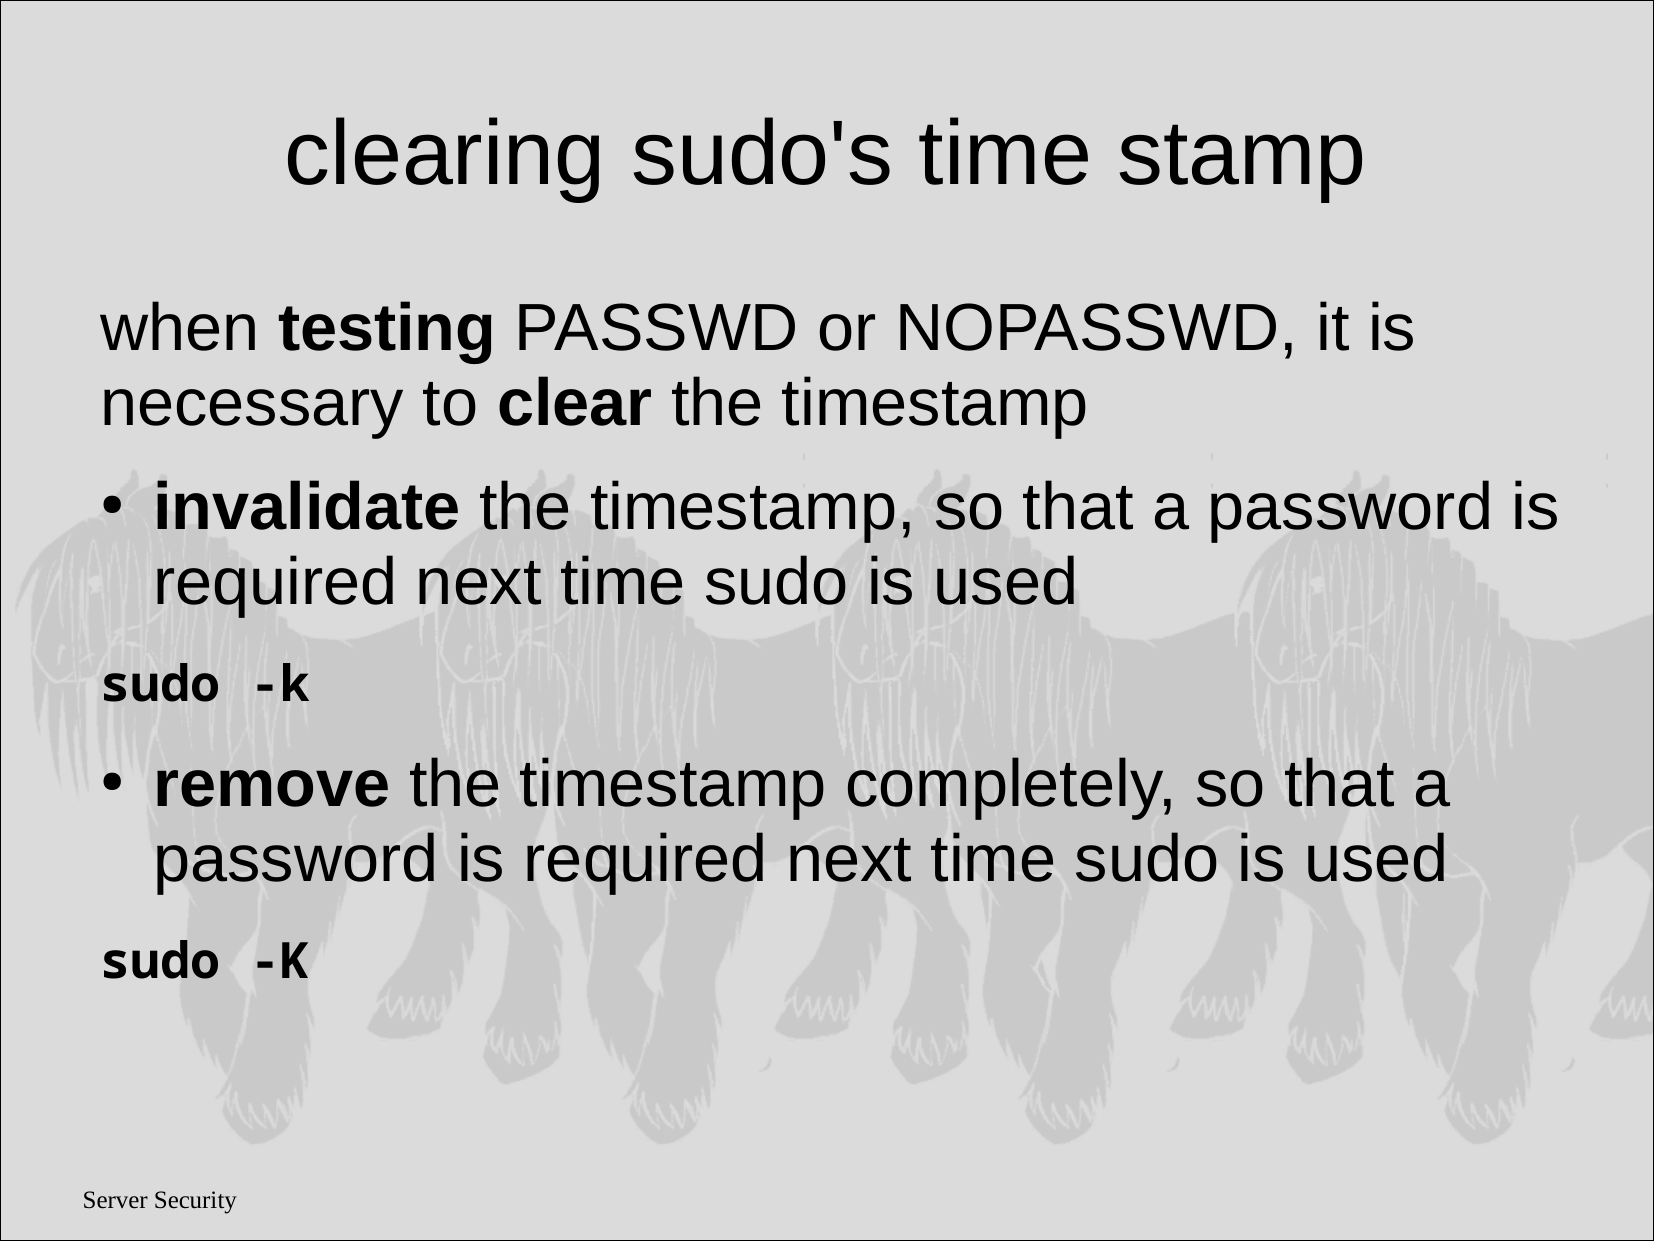

# clearing sudo's time stamp
when testing PASSWD or NOPASSWD, it is necessary to clear the timestamp
invalidate the timestamp, so that a password is required next time sudo is used
sudo -k
remove the timestamp completely, so that a password is required next time sudo is used
sudo -K